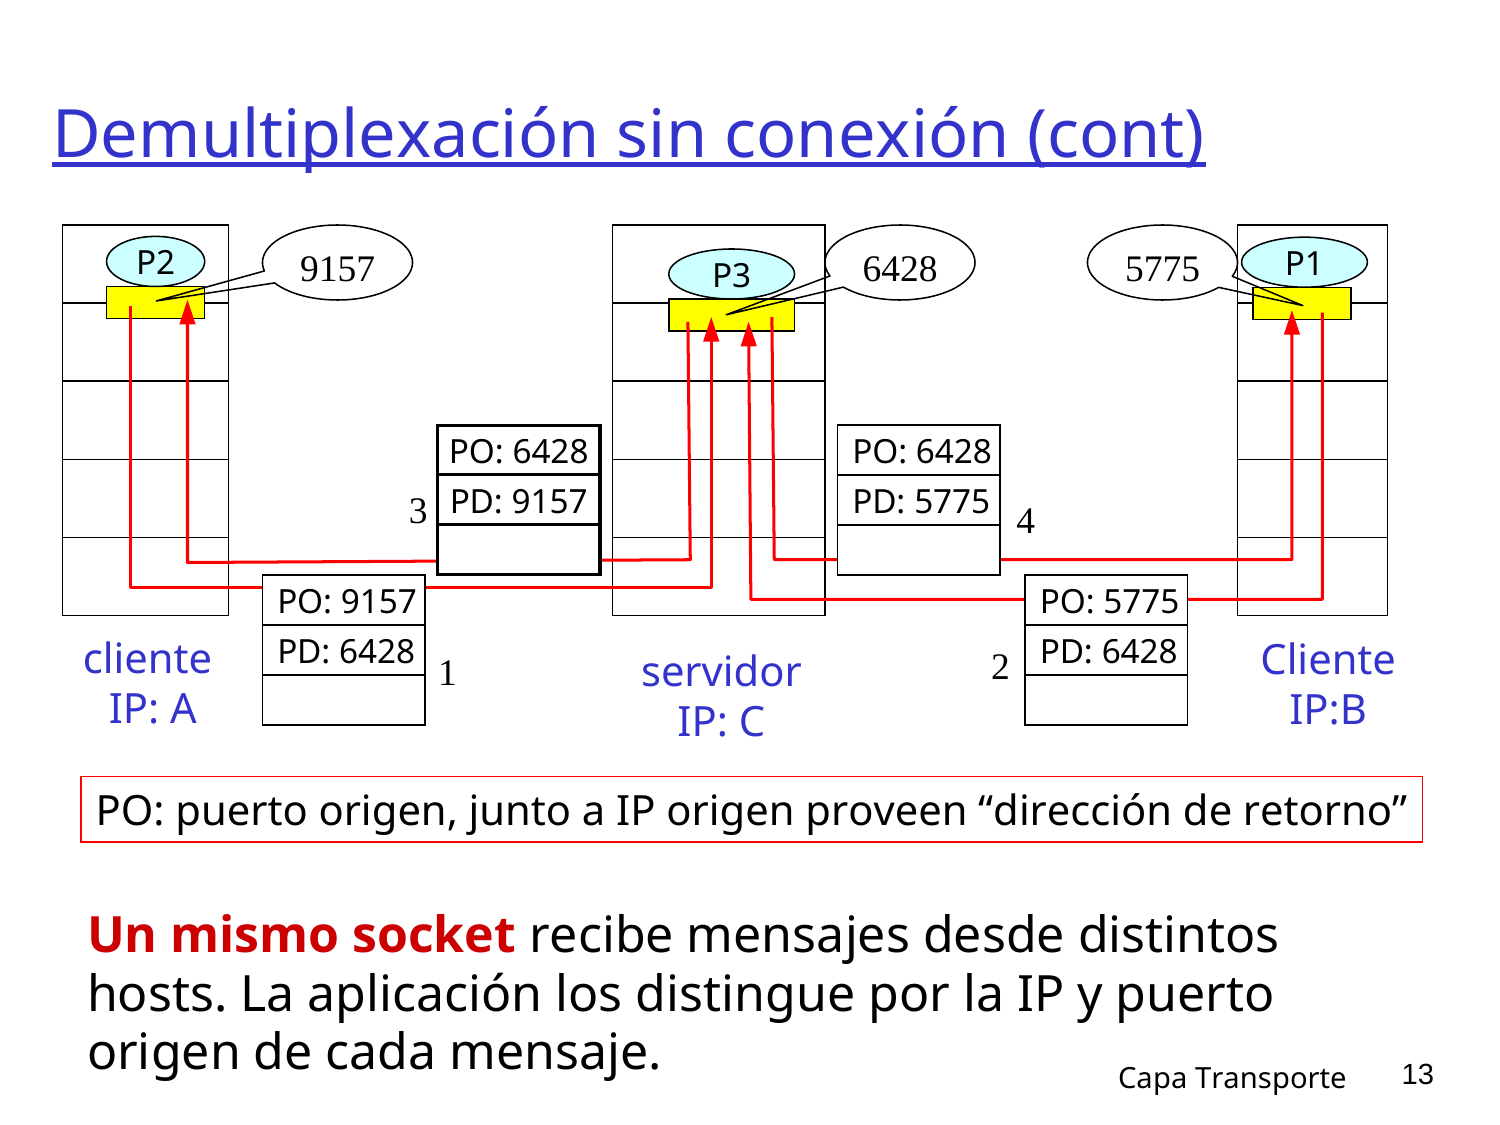

# Demultiplexación sin conexión (cont)‏
9157
6428
5775
P2
P1
P3
PO: 6428
PD: 9157
PO: 9157
PD: 6428
PO: 6428
PD: 5775
PO: 5775
PD: 6428
3
4
cliente
 IP: A
Cliente
IP:B
2
servidor
IP: C
1
PO: puerto origen, junto a IP origen proveen “dirección de retorno”
Un mismo socket recibe mensajes desde distintos hosts. La aplicación los distingue por la IP y puerto origen de cada mensaje.
13